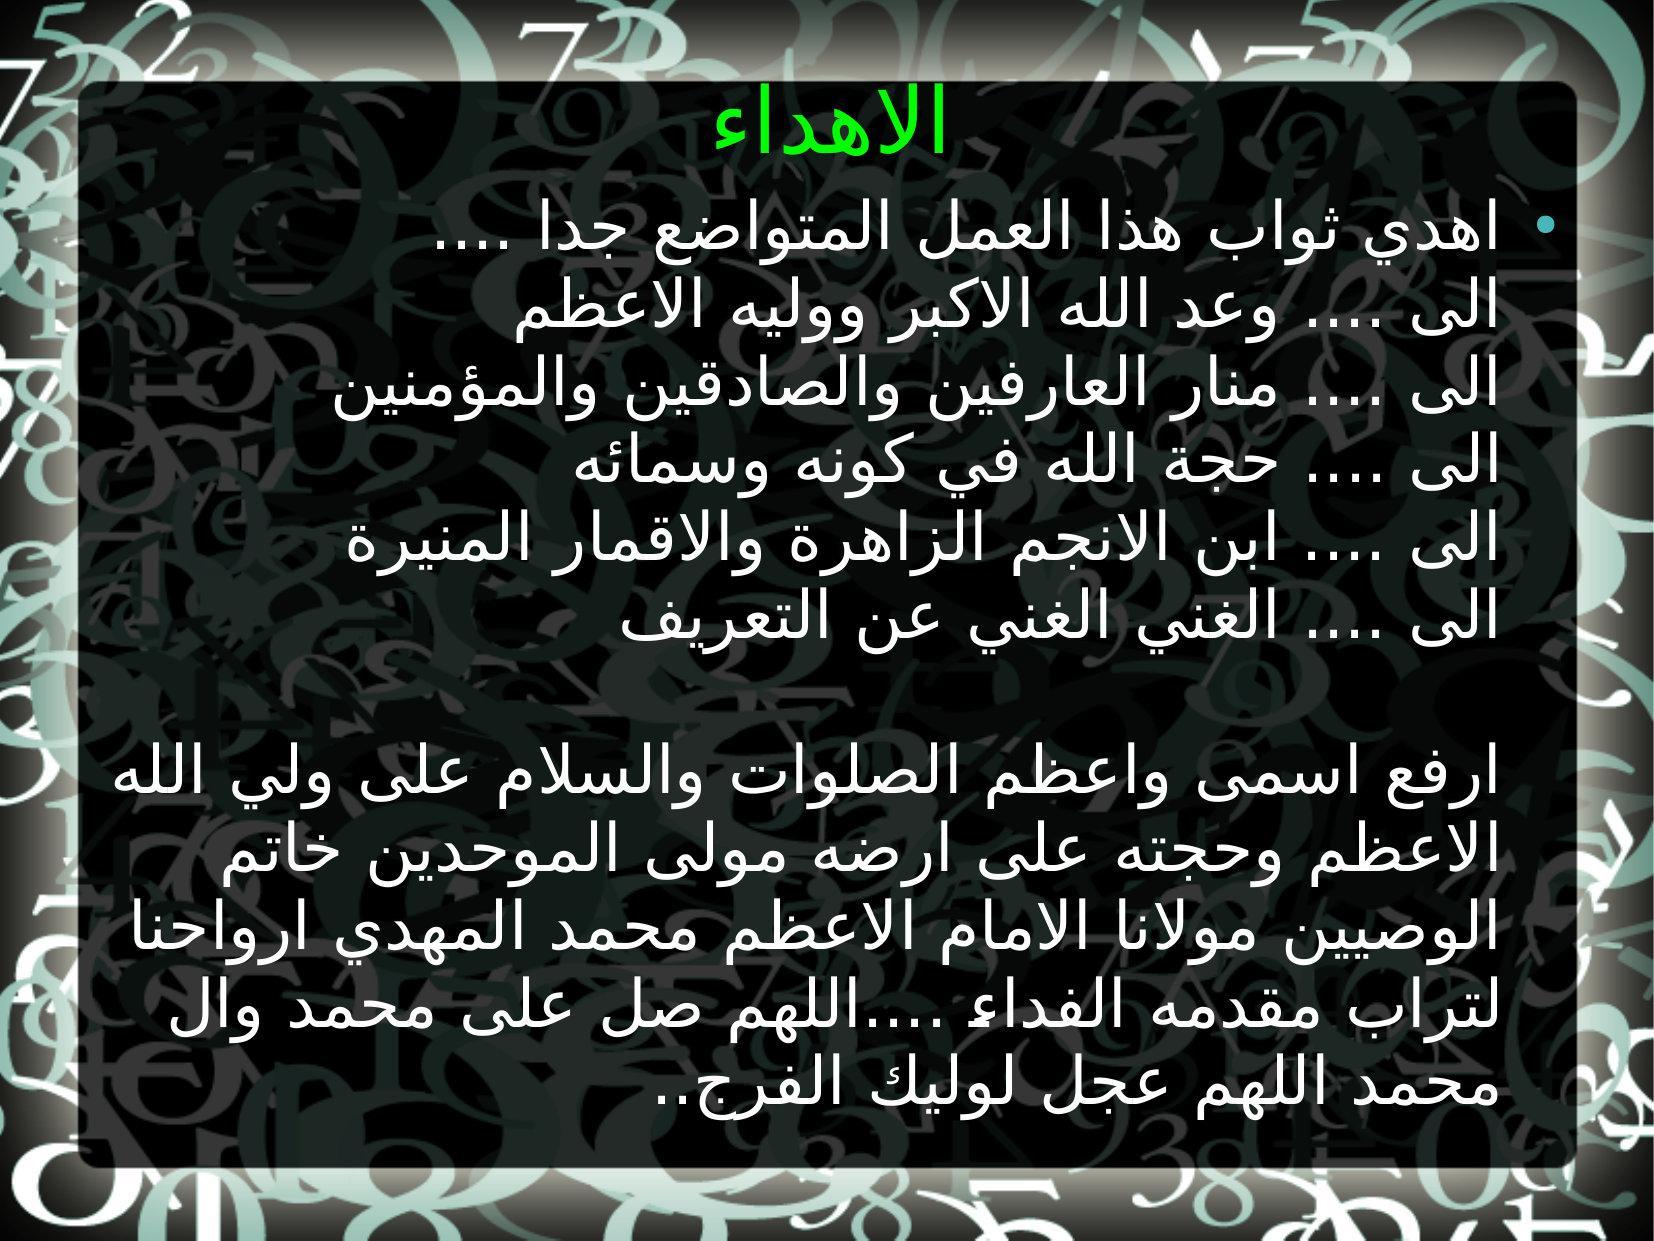

# الاهداء
اهدي ثواب هذا العمل المتواضع جدا ....
الى .... وعد الله الاكبر ووليه الاعظم
الى .... منار العارفين والصادقين والمؤمنين
الى .... حجة الله في كونه وسمائه
الى .... ابن الانجم الزاهرة والاقمار المنيرة
الى .... الغني الغني عن التعريف
ارفع اسمى واعظم الصلوات والسلام على ولي الله الاعظم وحجته على ارضه مولى الموحدين خاتم الوصيين مولانا الامام الاعظم محمد المهدي ارواحنا لتراب مقدمه الفداء ....اللهم صل على محمد وال محمد اللهم عجل لوليك الفرج..